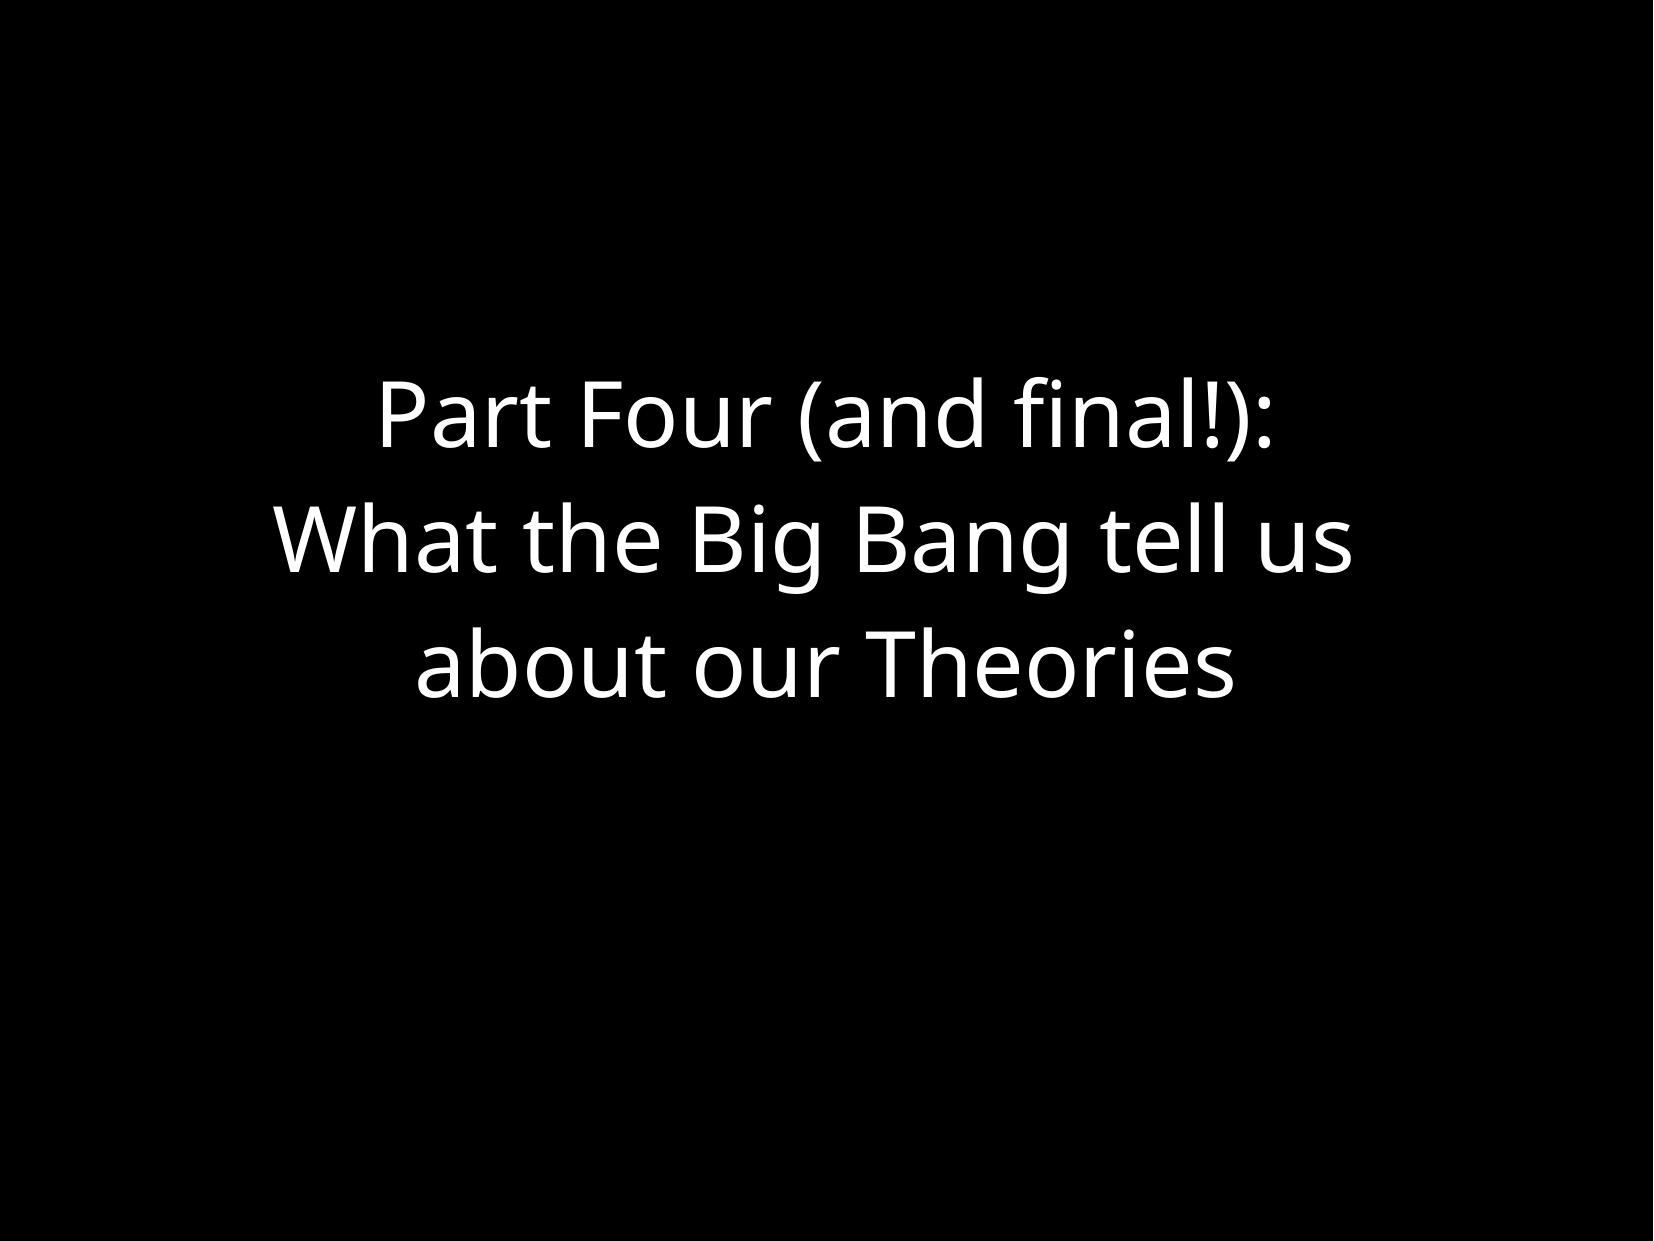

# Part Four (and final!): What the Big Bang tell us about our Theories